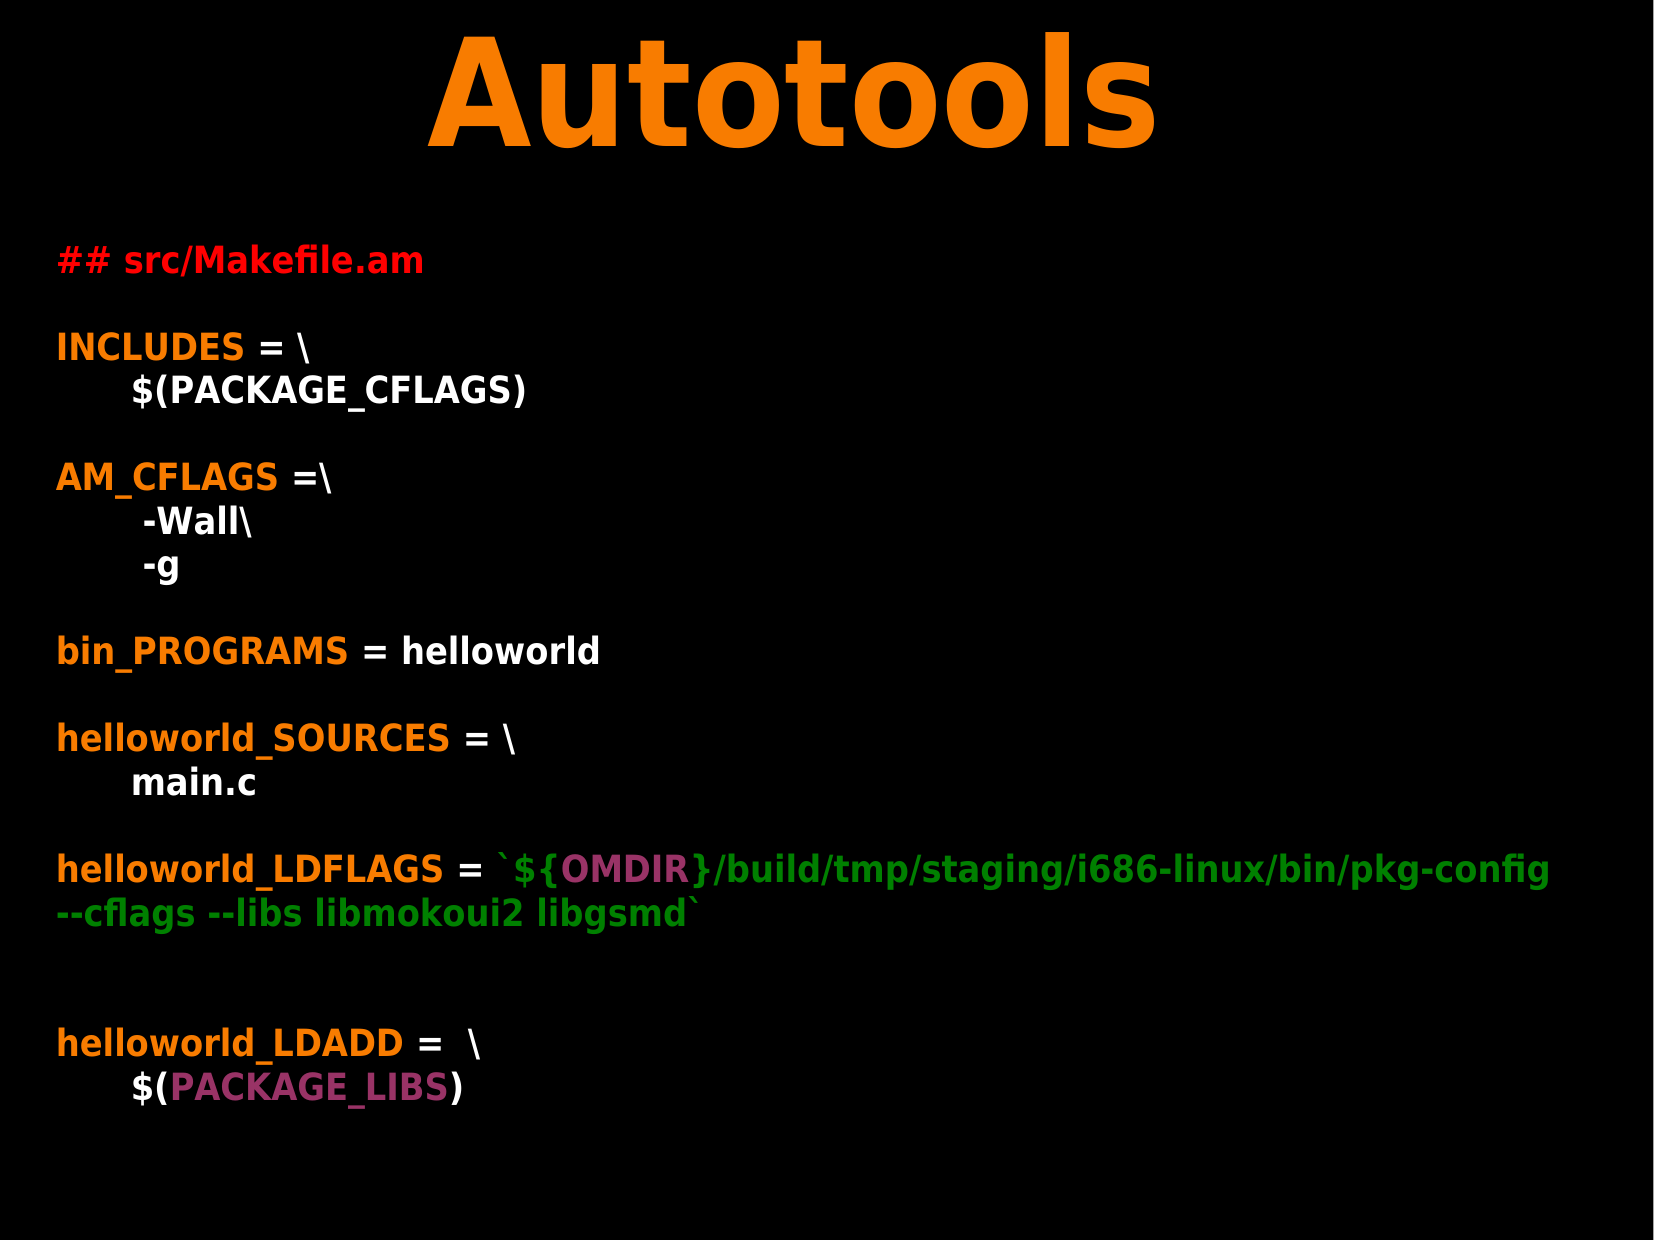

Autotools
## src/Makefile.am
INCLUDES = \
	$(PACKAGE_CFLAGS)
AM_CFLAGS =\
	 -Wall\
	 -g
bin_PROGRAMS = helloworld
helloworld_SOURCES = \
	main.c
helloworld_LDFLAGS = `${OMDIR}/build/tmp/staging/i686-linux/bin/pkg-config --cflags --libs libmokoui2 libgsmd`
helloworld_LDADD = \
	$(PACKAGE_LIBS)